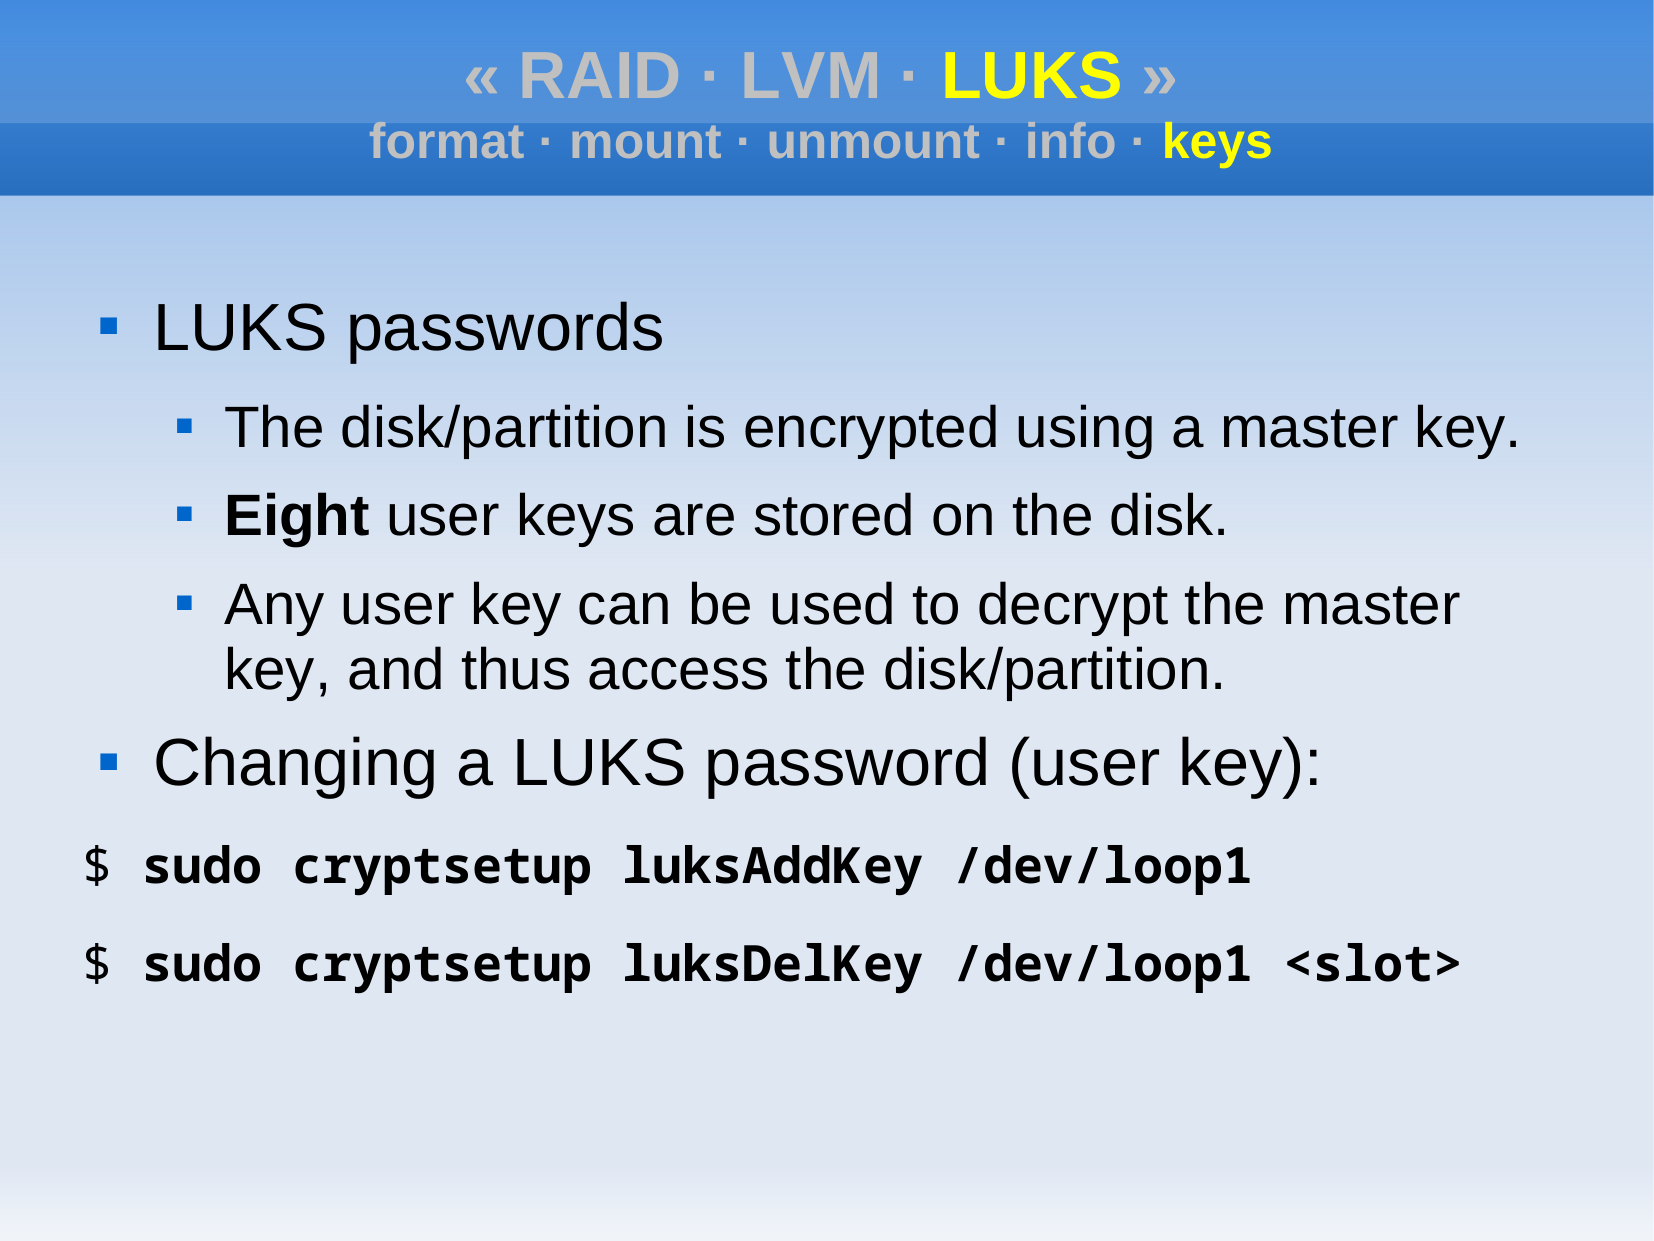

# « RAID · LVM · LUKS » format · mount · unmount · info · keys
LUKS passwords
The disk/partition is encrypted using a master key.
Eight user keys are stored on the disk.
Any user key can be used to decrypt the master key, and thus access the disk/partition.
Changing a LUKS password (user key):
$ sudo cryptsetup luksAddKey /dev/loop1
$ sudo cryptsetup luksDelKey /dev/loop1 <slot>